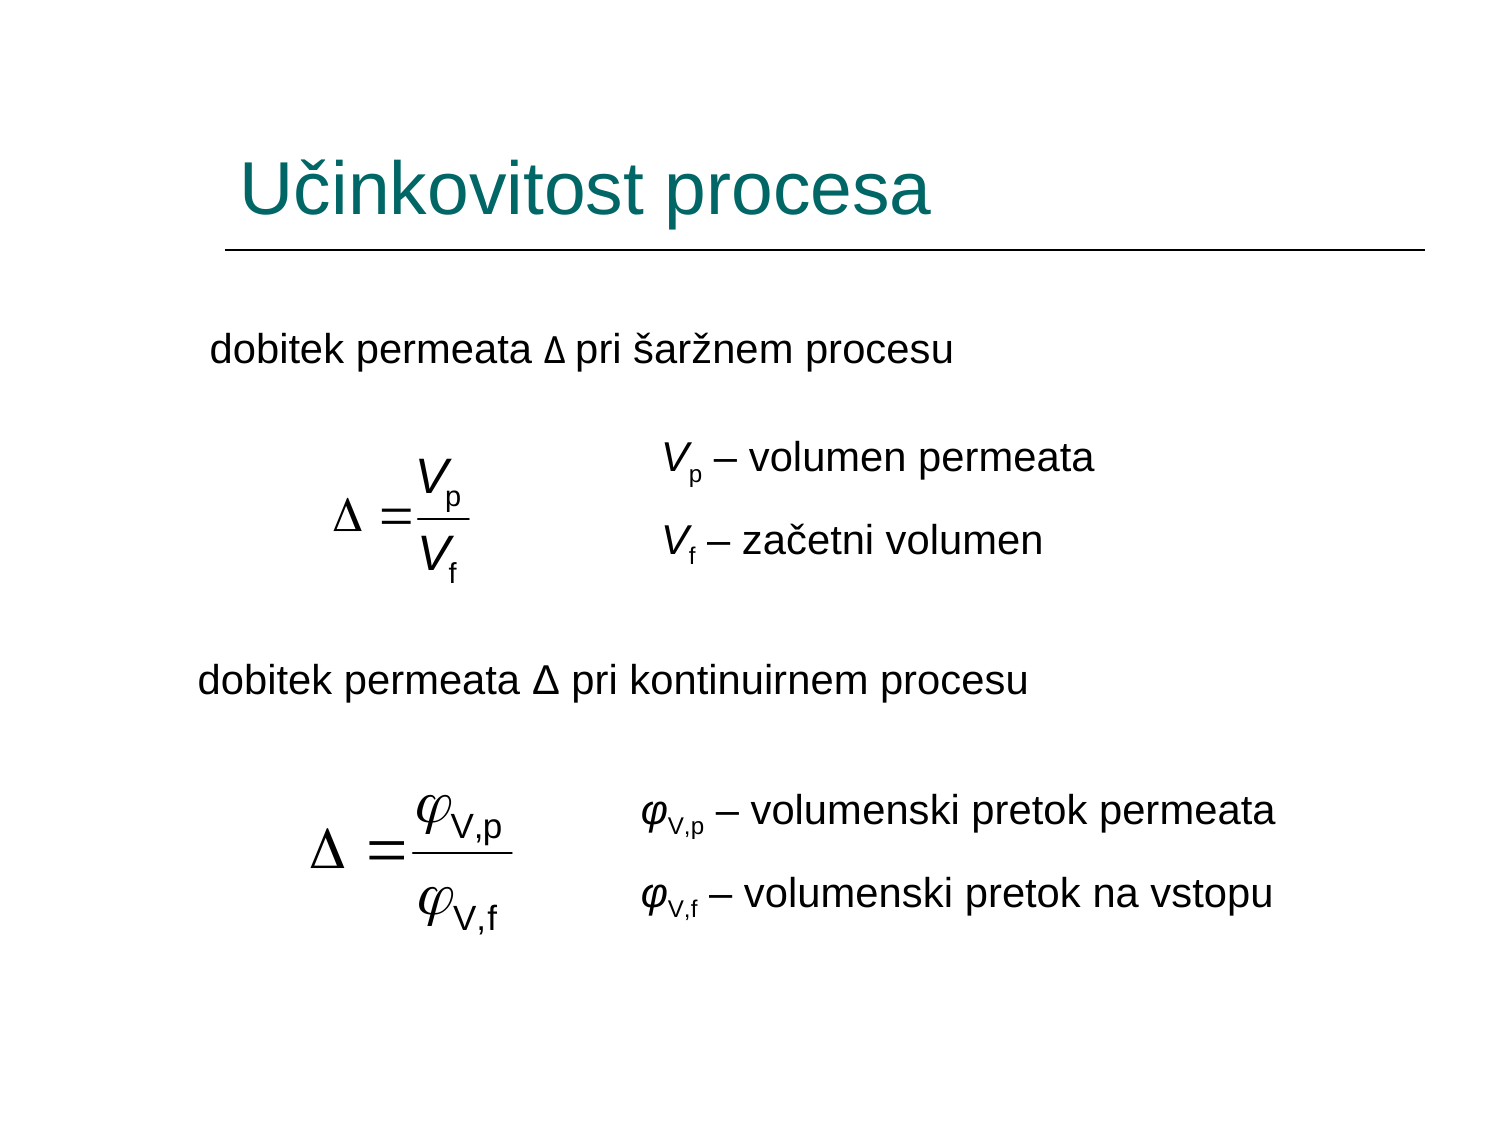

# Učinkovitost procesa
dobitek permeata Δ pri šaržnem procesu
Vp – volumen permeata
Vf – začetni volumen
dobitek permeata Δ pri kontinuirnem procesu
φV,p – volumenski pretok permeata
φV,f – volumenski pretok na vstopu